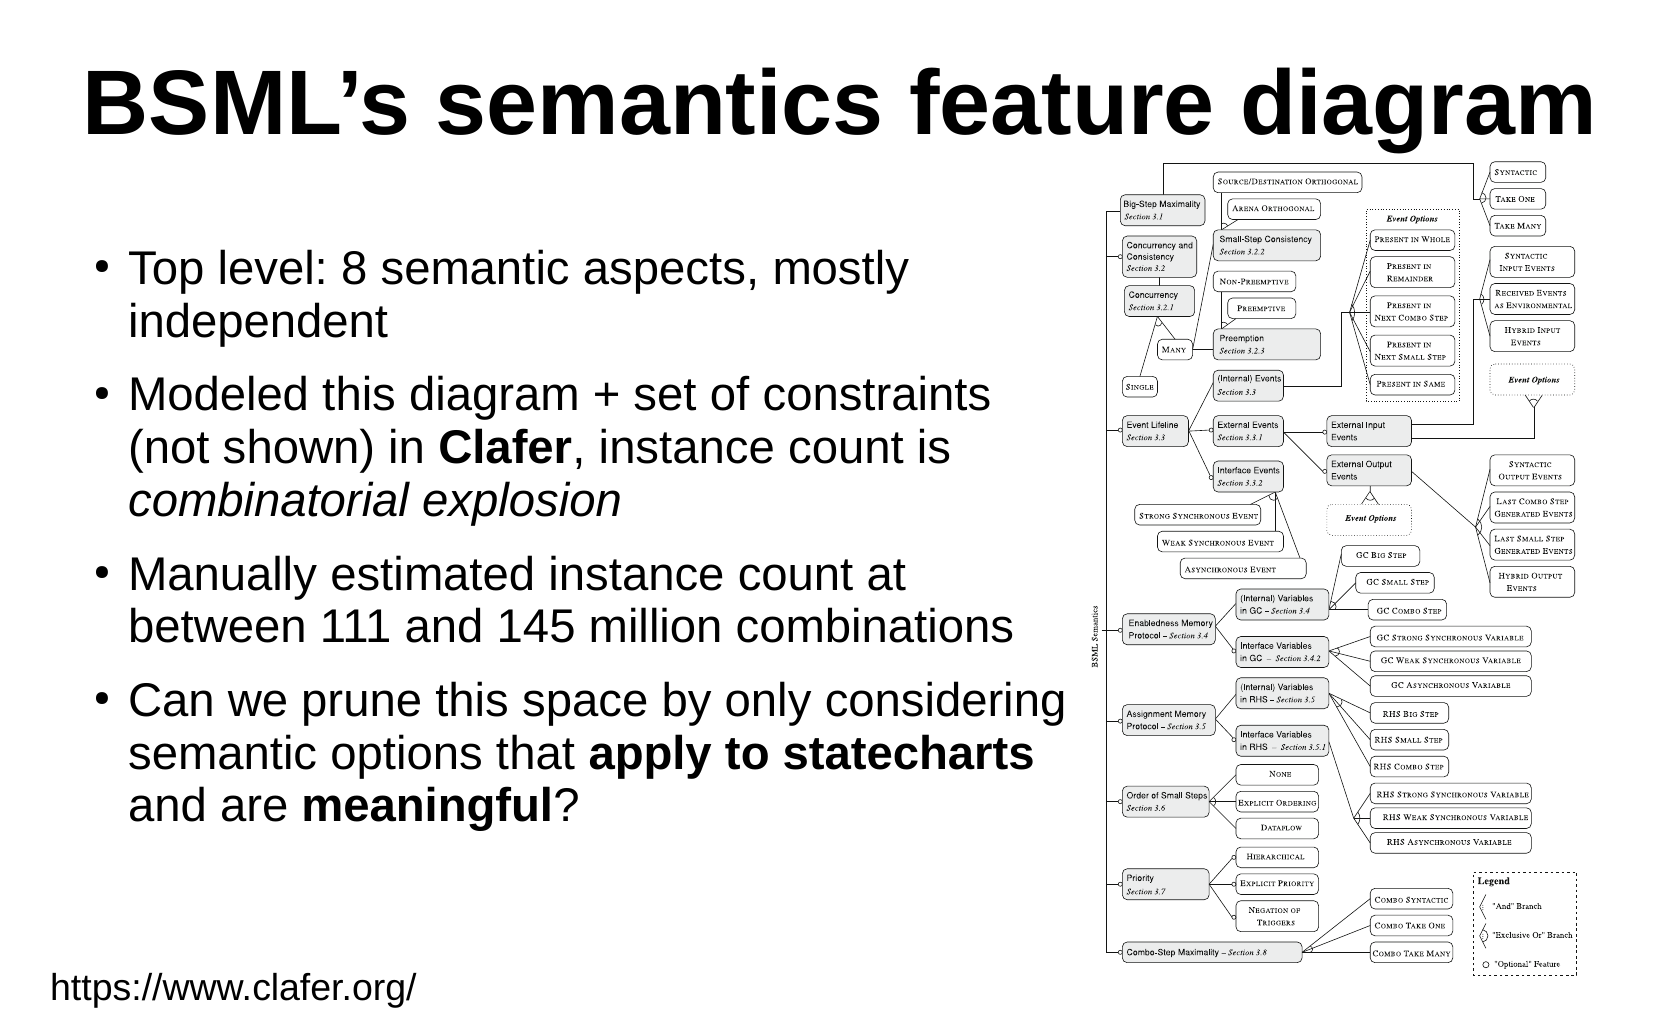

# BSML’s semantics feature diagram
Top level: 8 semantic aspects, mostly independent
Modeled this diagram + set of constraints (not shown) in Clafer, instance count is combinatorial explosion
Manually estimated instance count at between 111 and 145 million combinations
Can we prune this space by only considering semantic options that apply to statecharts and are meaningful?
19
https://www.clafer.org/